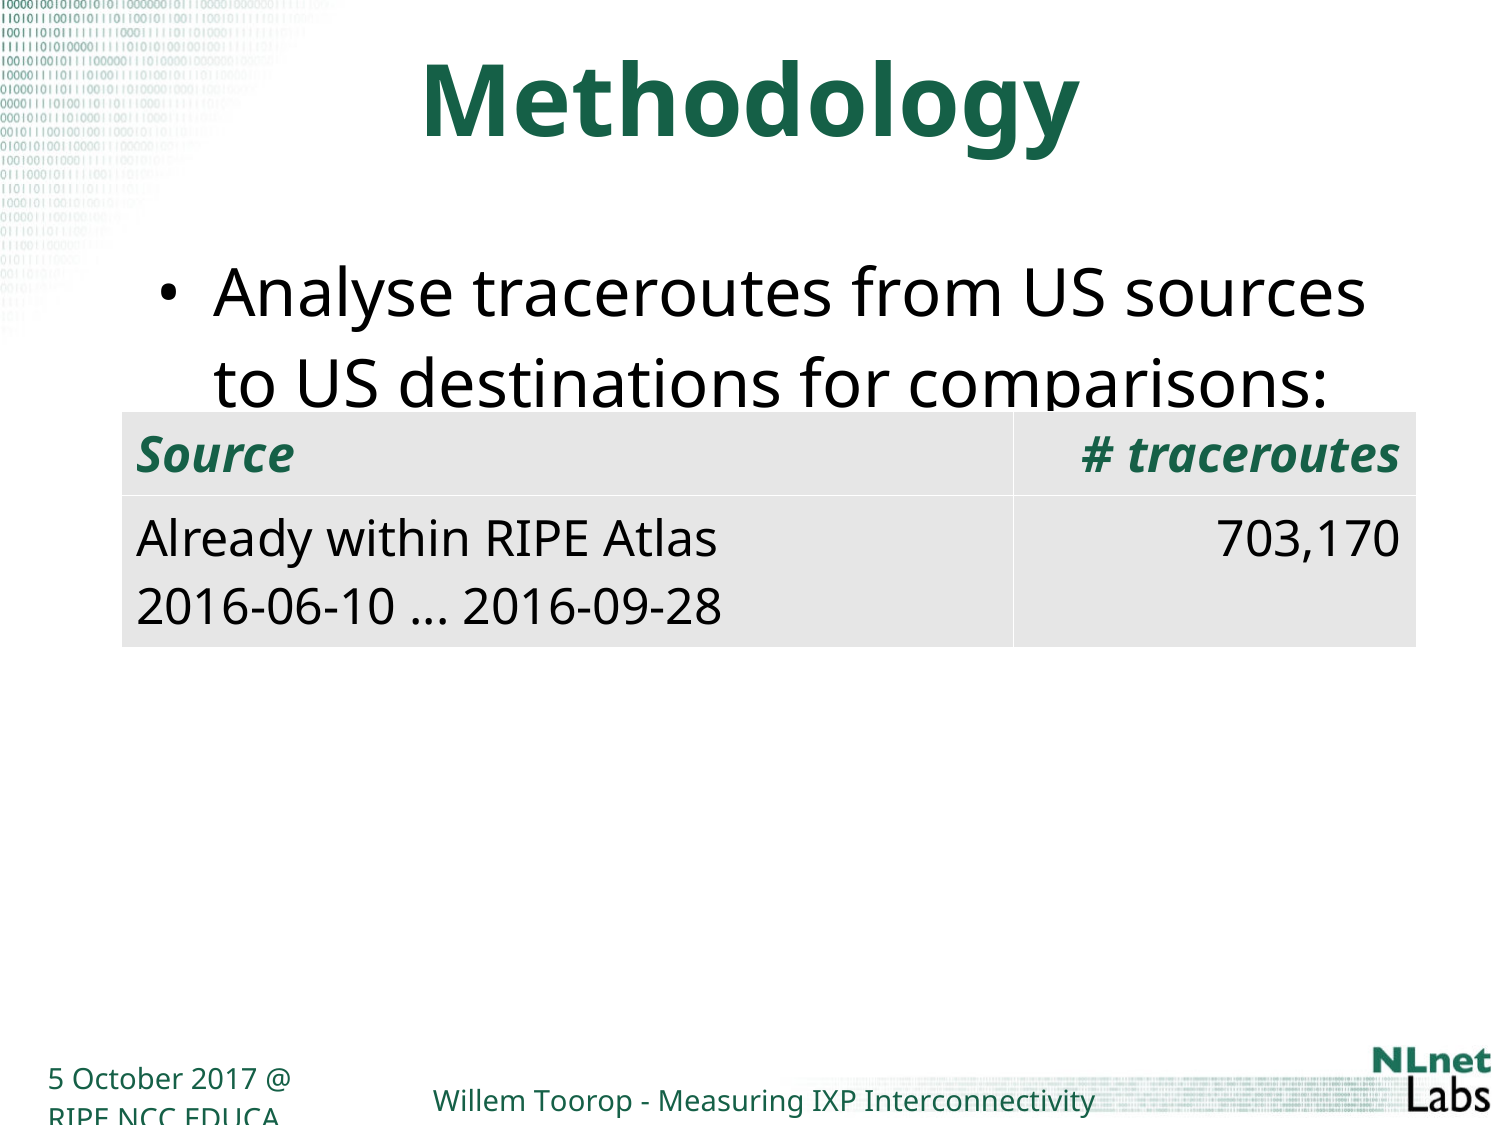

# Methodology
Analyse traceroutes from US sources
to US destinations for comparisons:
| Source | # traceroutes |
| --- | --- |
| Already within RIPE Atlas 2016-06-10 ... 2016-09-28 | 703,170 |